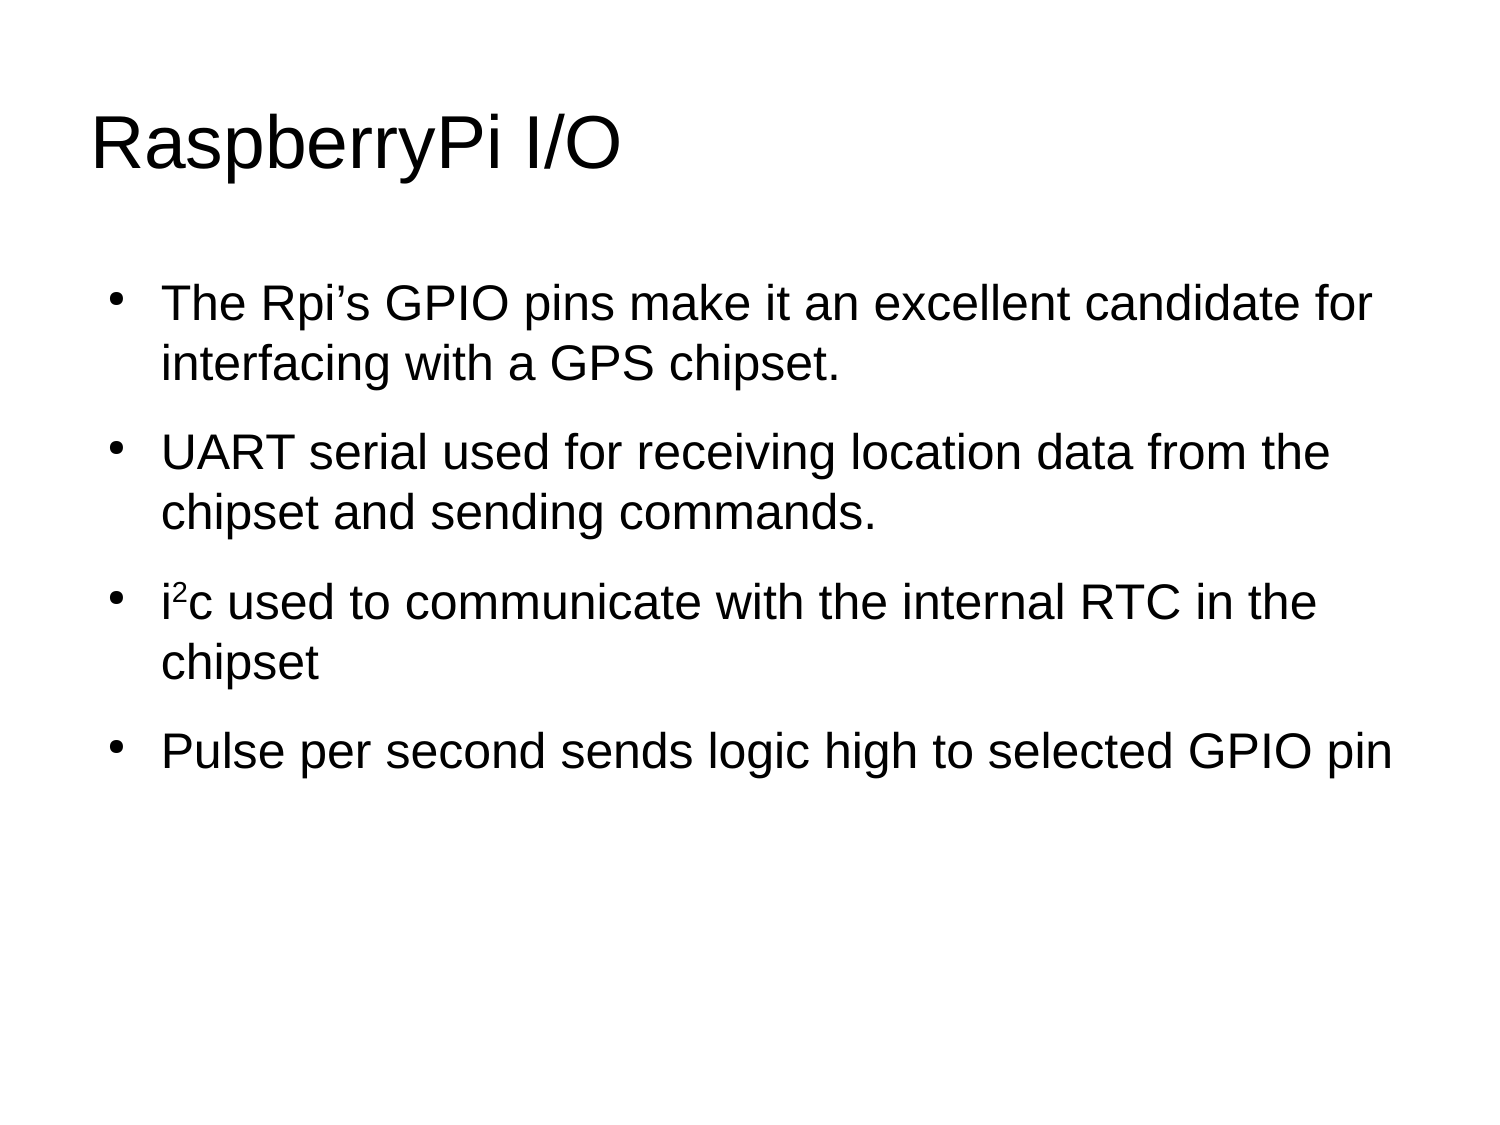

# RaspberryPi I/O
The Rpi’s GPIO pins make it an excellent candidate for interfacing with a GPS chipset.
UART serial used for receiving location data from the chipset and sending commands.
i2c used to communicate with the internal RTC in the chipset
Pulse per second sends logic high to selected GPIO pin